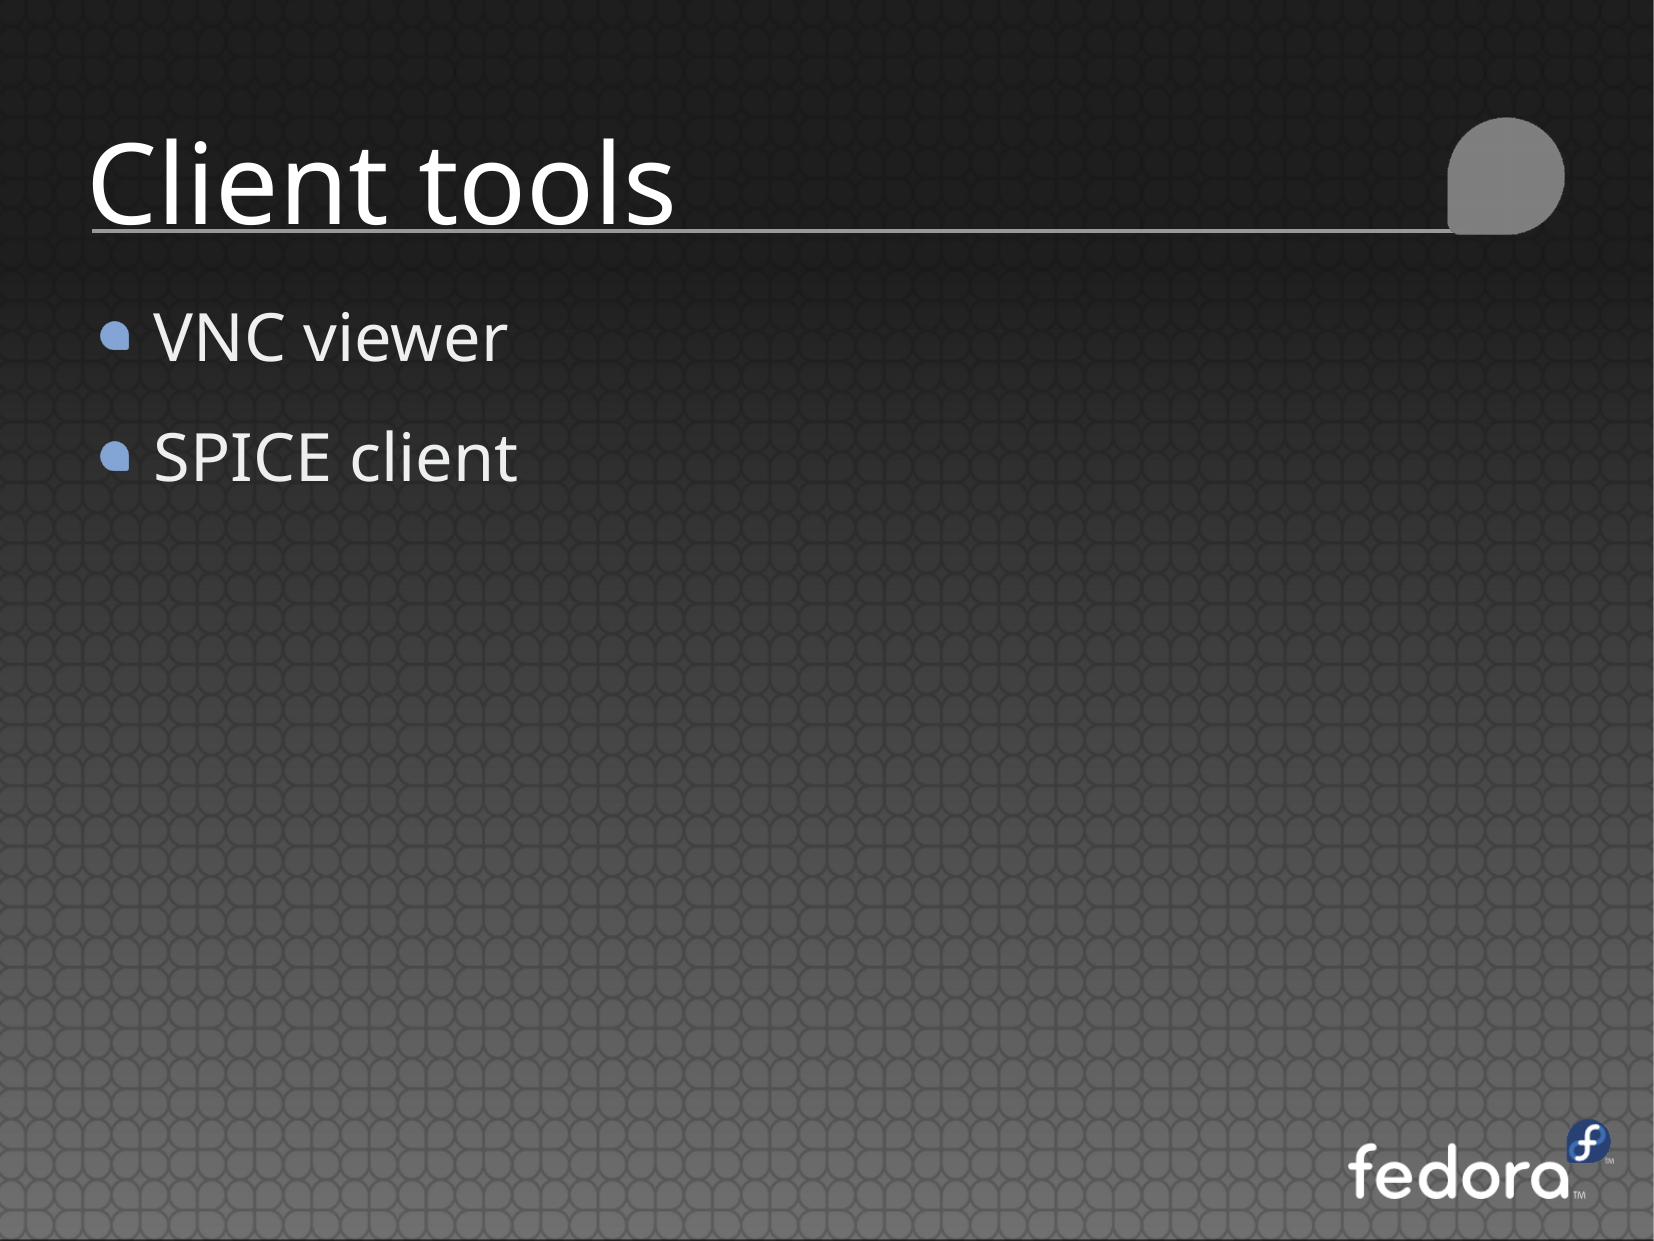

# Client tools
VNC viewer
SPICE client